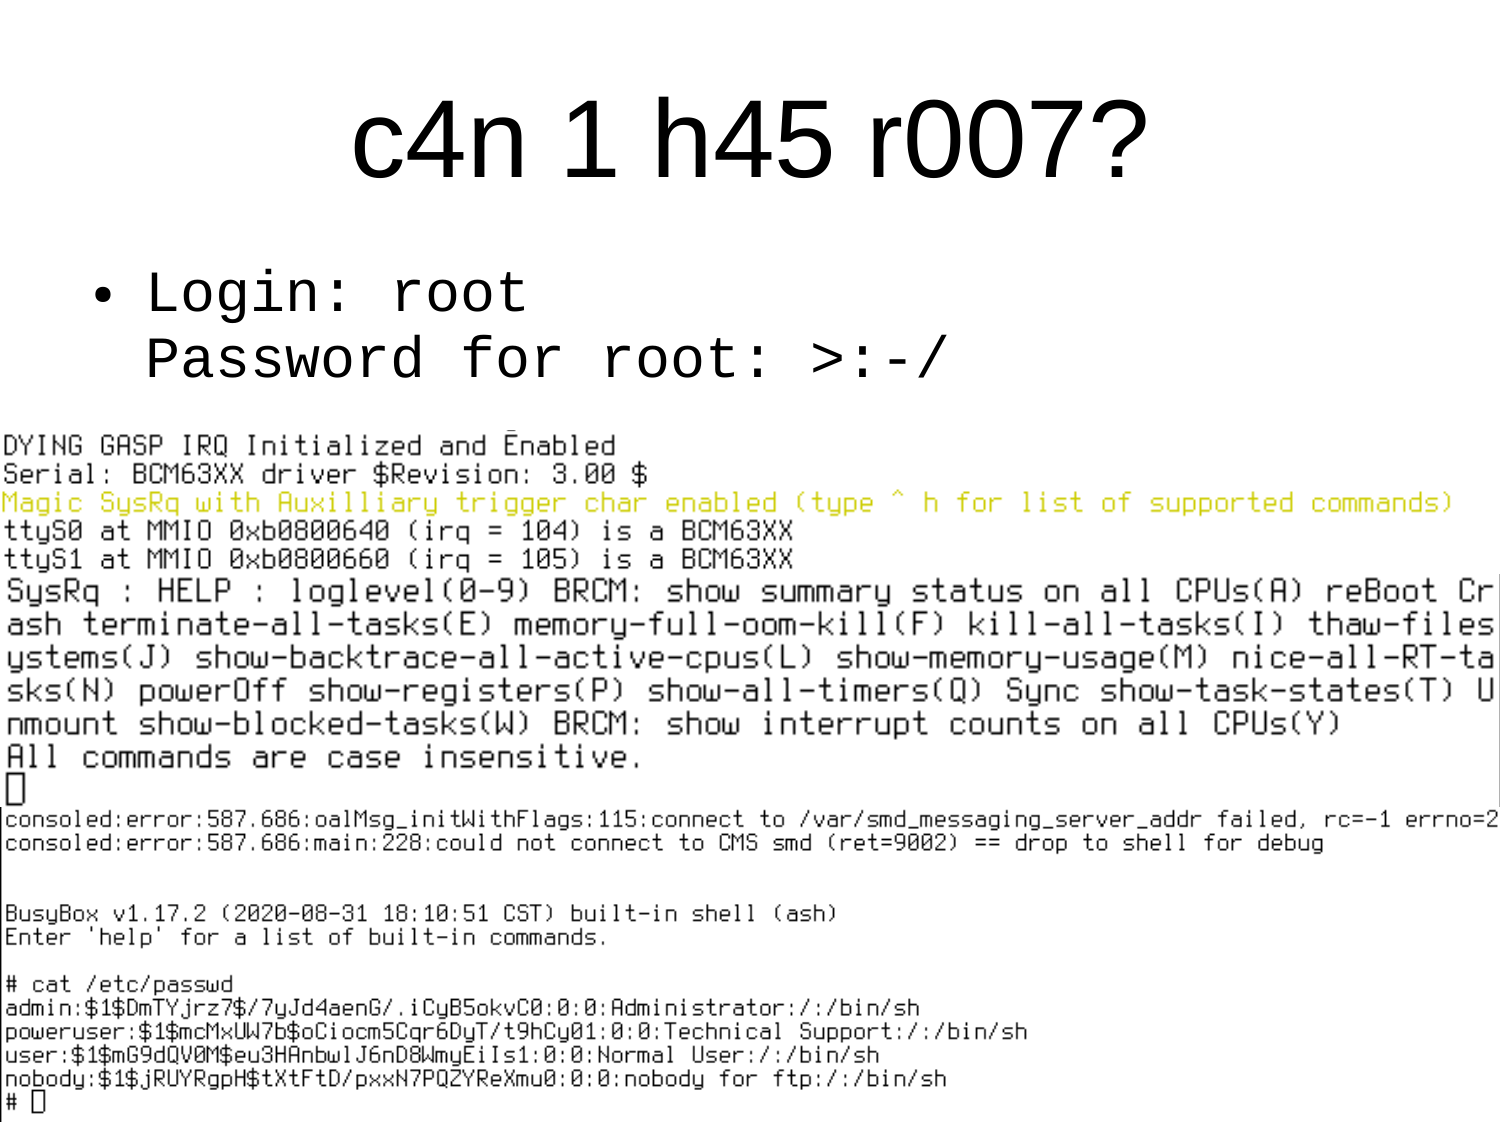

# c4n 1 h45 r007?
Login: root
Password for root: >:-/